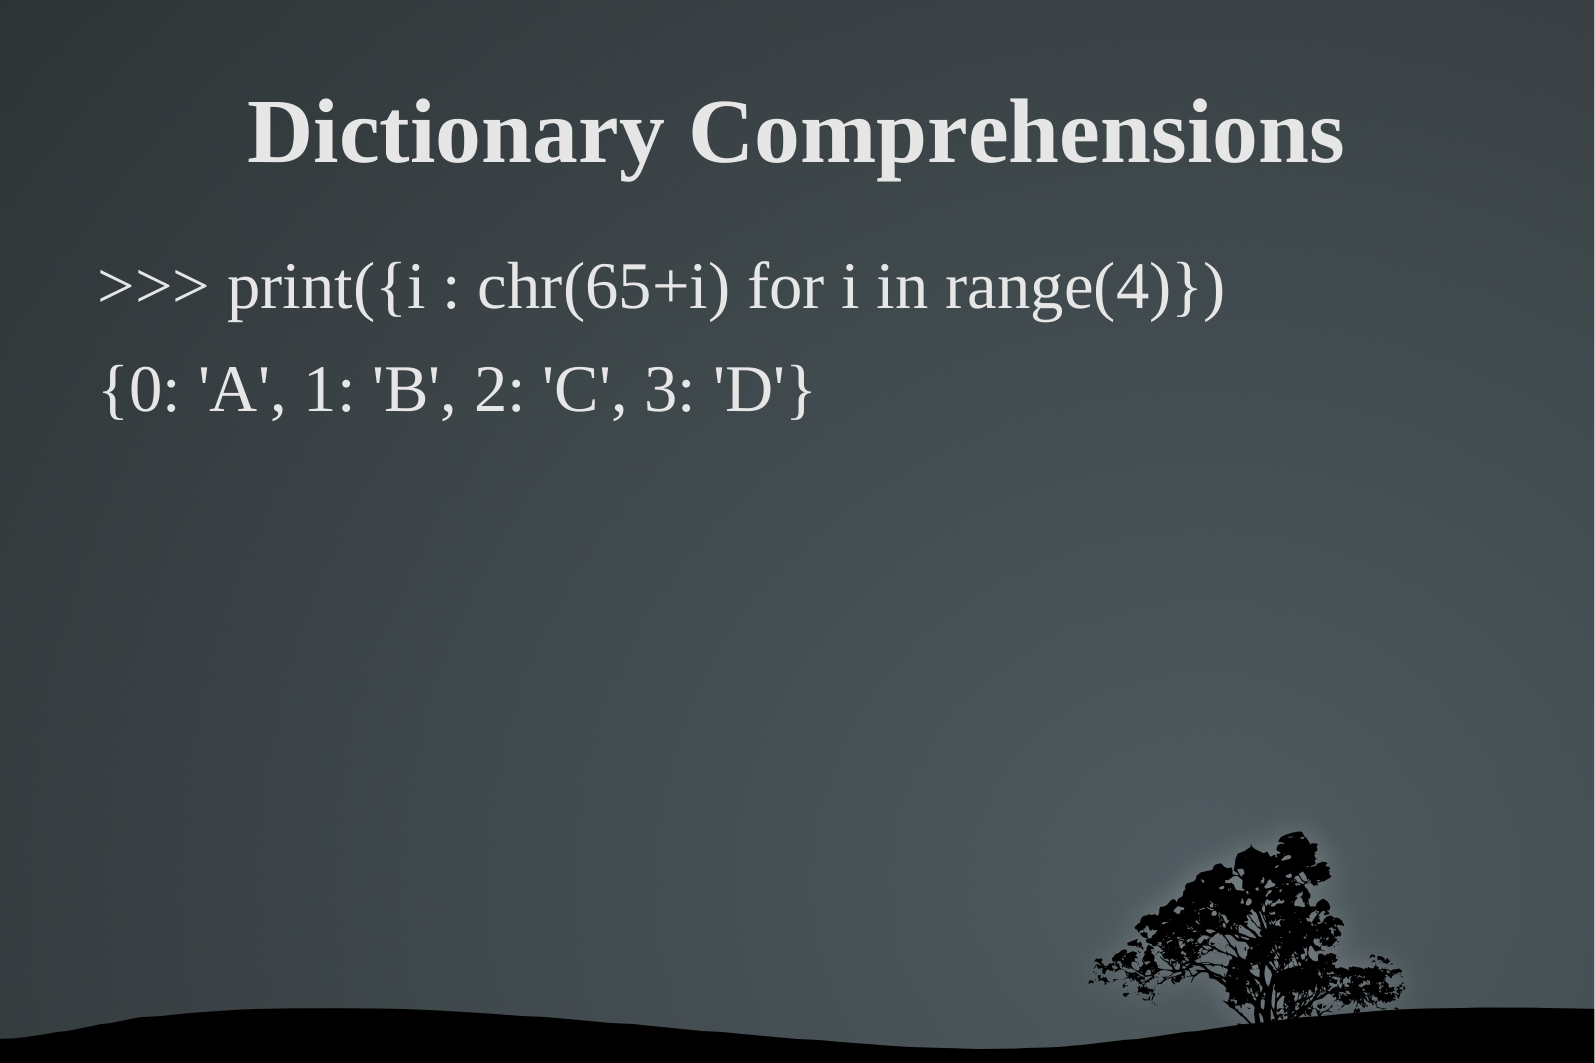

# Dictionary Comprehensions
>>> print({i : chr(65+i) for i in range(4)})
{0: 'A', 1: 'B', 2: 'C', 3: 'D'}